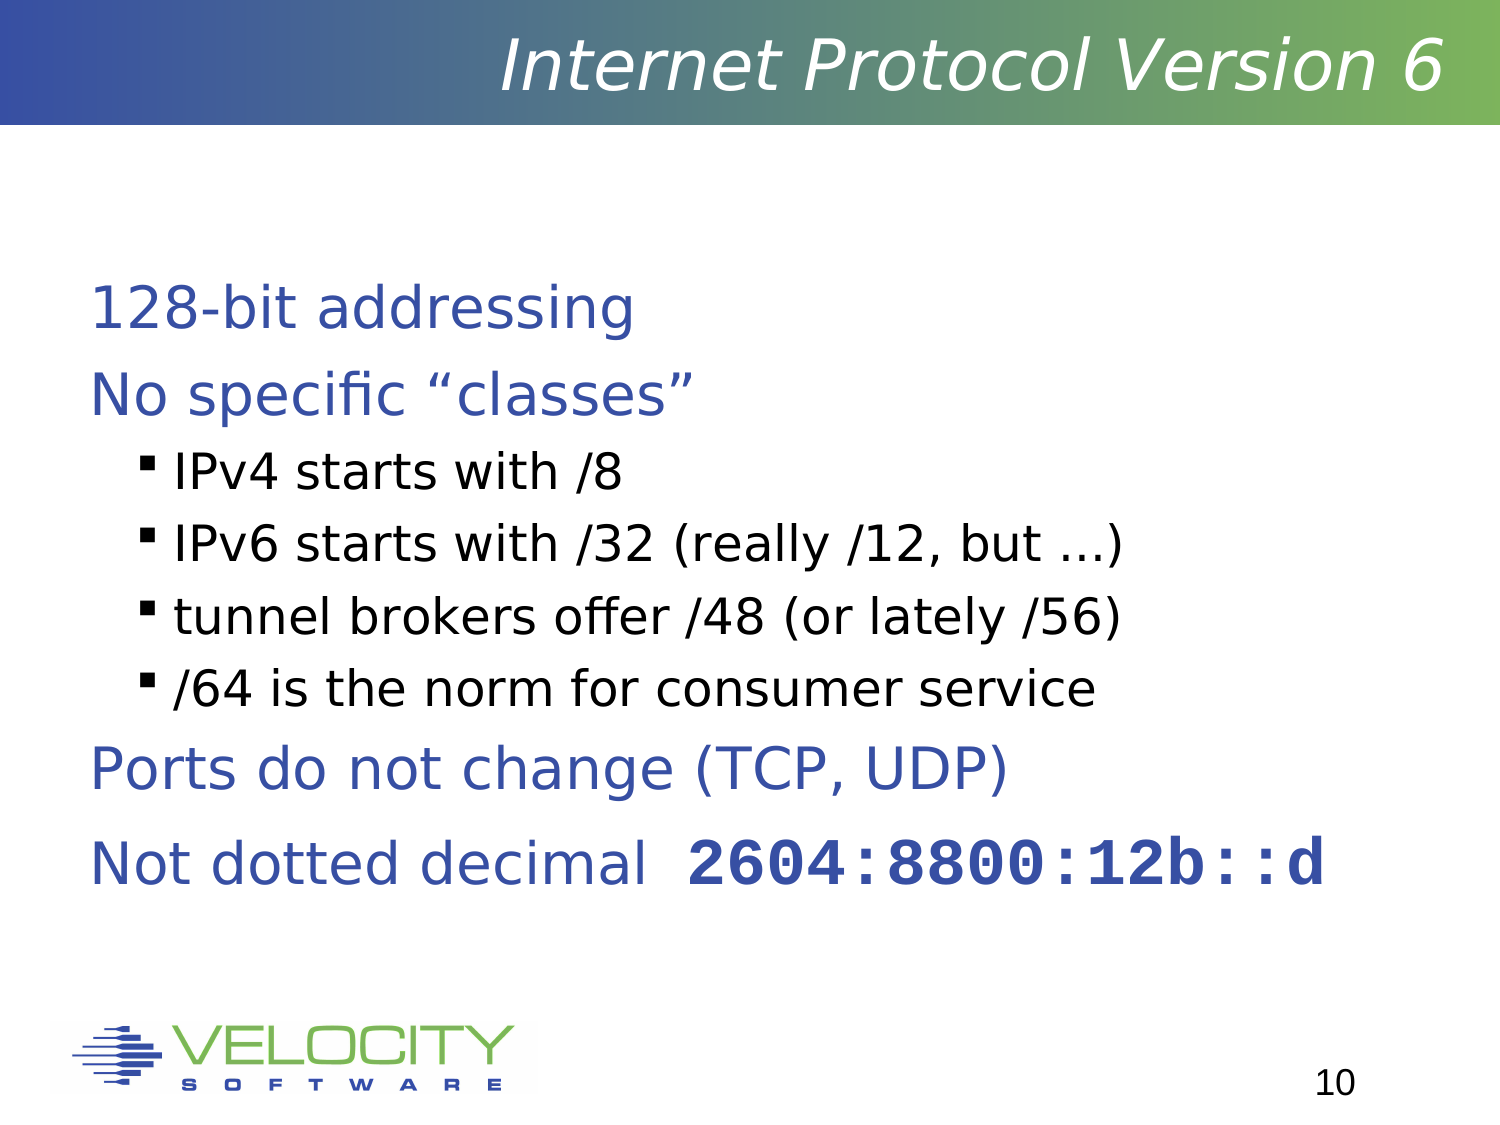

# Internet Protocol Version 6
128-bit addressing
No specific “classes”
IPv4 starts with /8
IPv6 starts with /32 (really /12, but ...)
tunnel brokers offer /48 (or lately /56)
/64 is the norm for consumer service
Ports do not change (TCP, UDP)
Not dotted decimal 2604:8800:12b::d
10